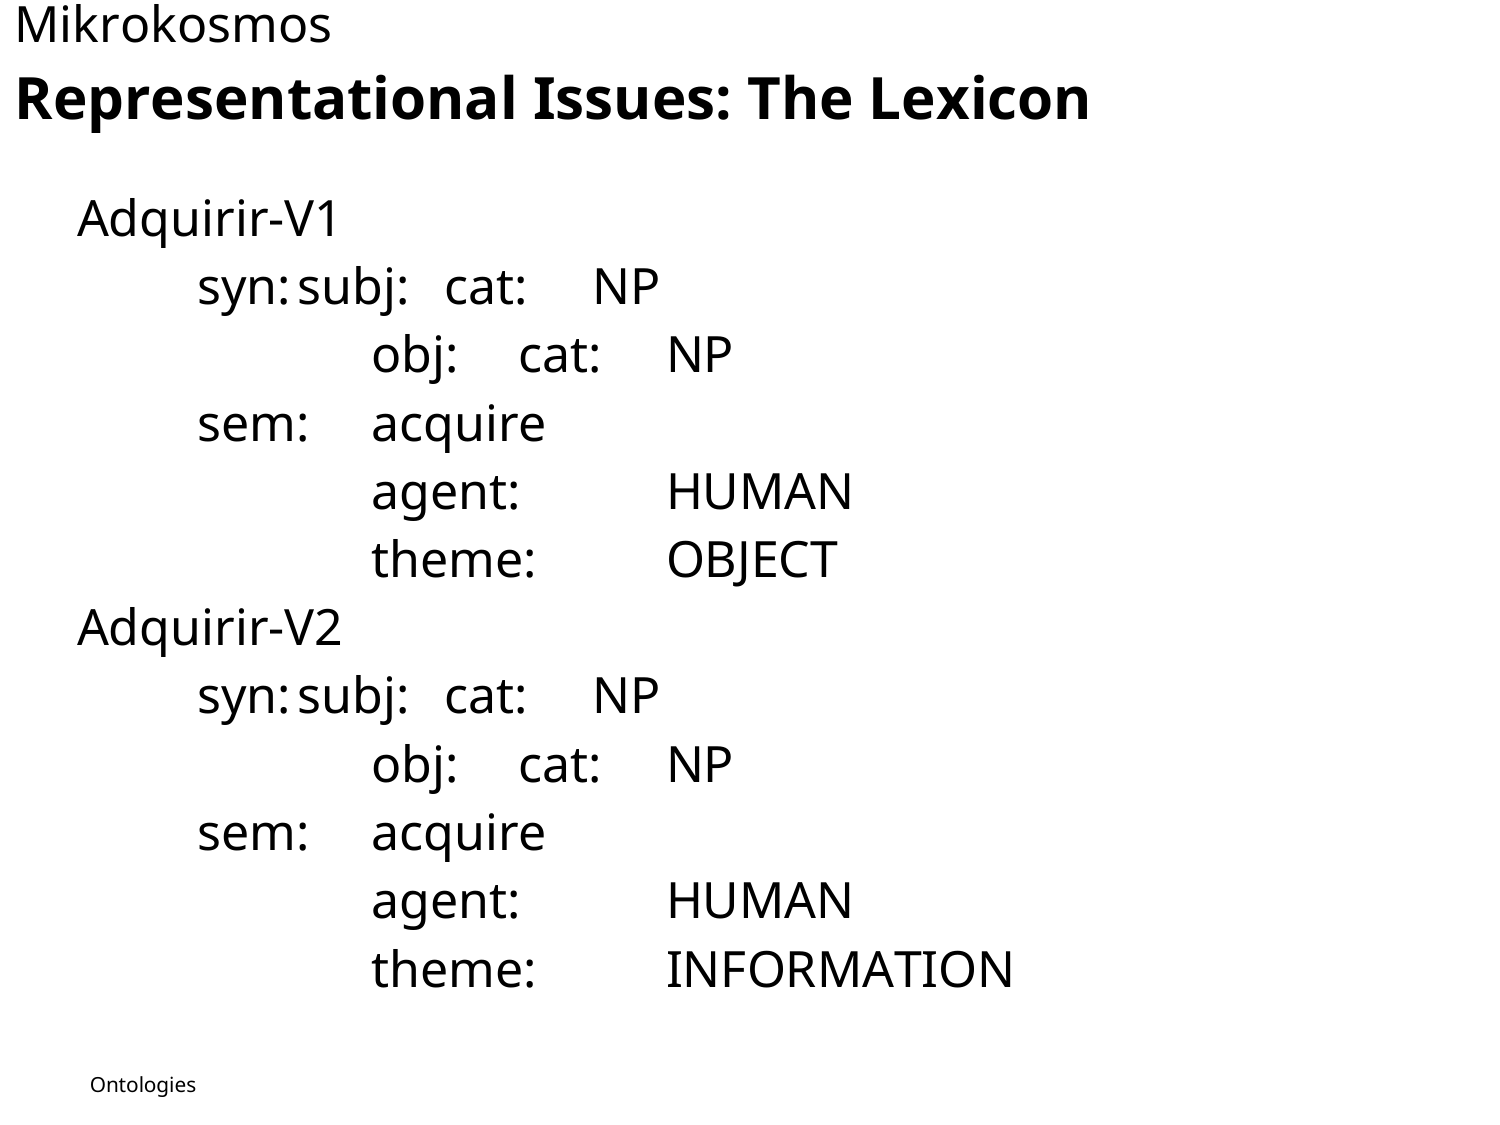

Mikrokosmos
Representational Issues: The Lexicon
# Adquirir-V1
	syn:	subj: 	cat: 	NP
				obj:	cat:	NP
	sem:	acquire
				agent:		HUMAN
				theme: 		OBJECT
Adquirir-V2
	syn:	subj: 	cat: 	NP
				obj:	cat:	NP
	sem:	acquire
				agent:		HUMAN
				theme: 		INFORMATION